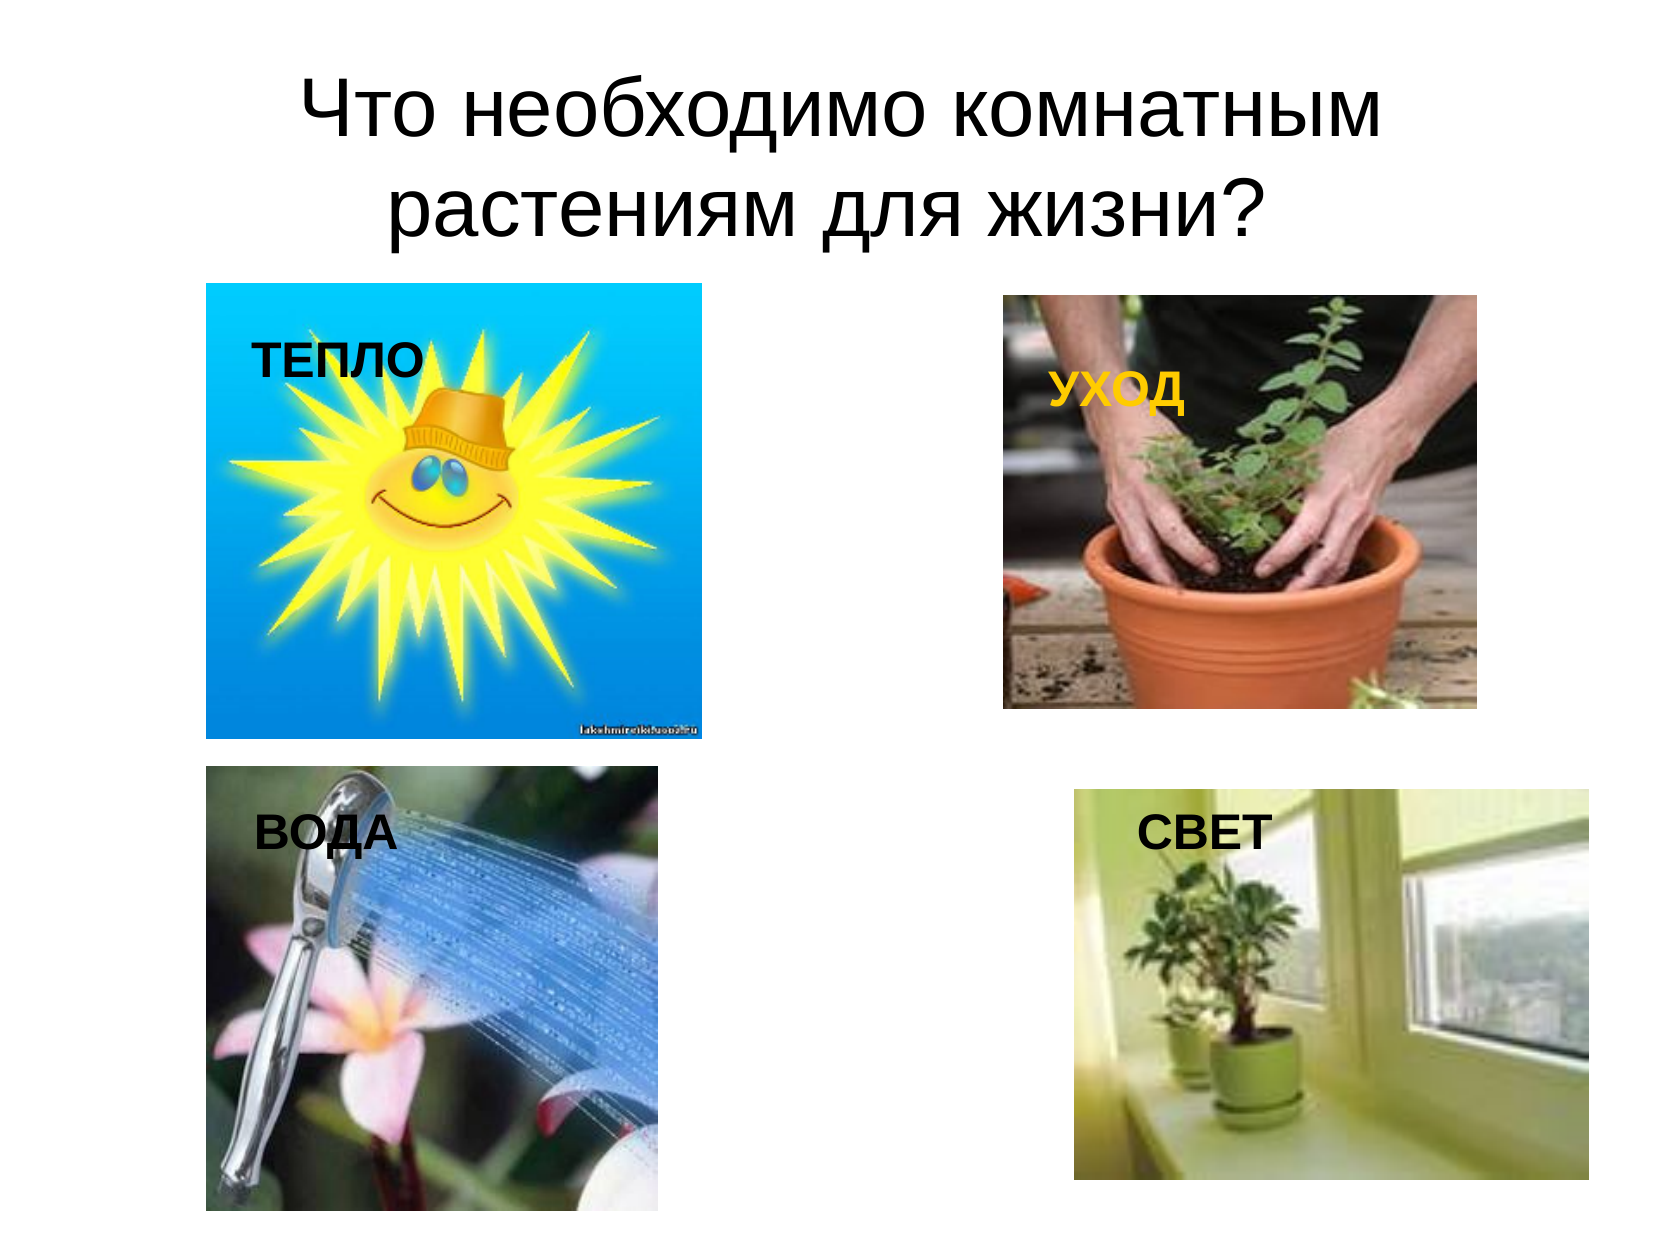

# Что необходимо комнатным растениям для жизни?
ТЕПЛО
УХОД
ВОДА
СВЕТ